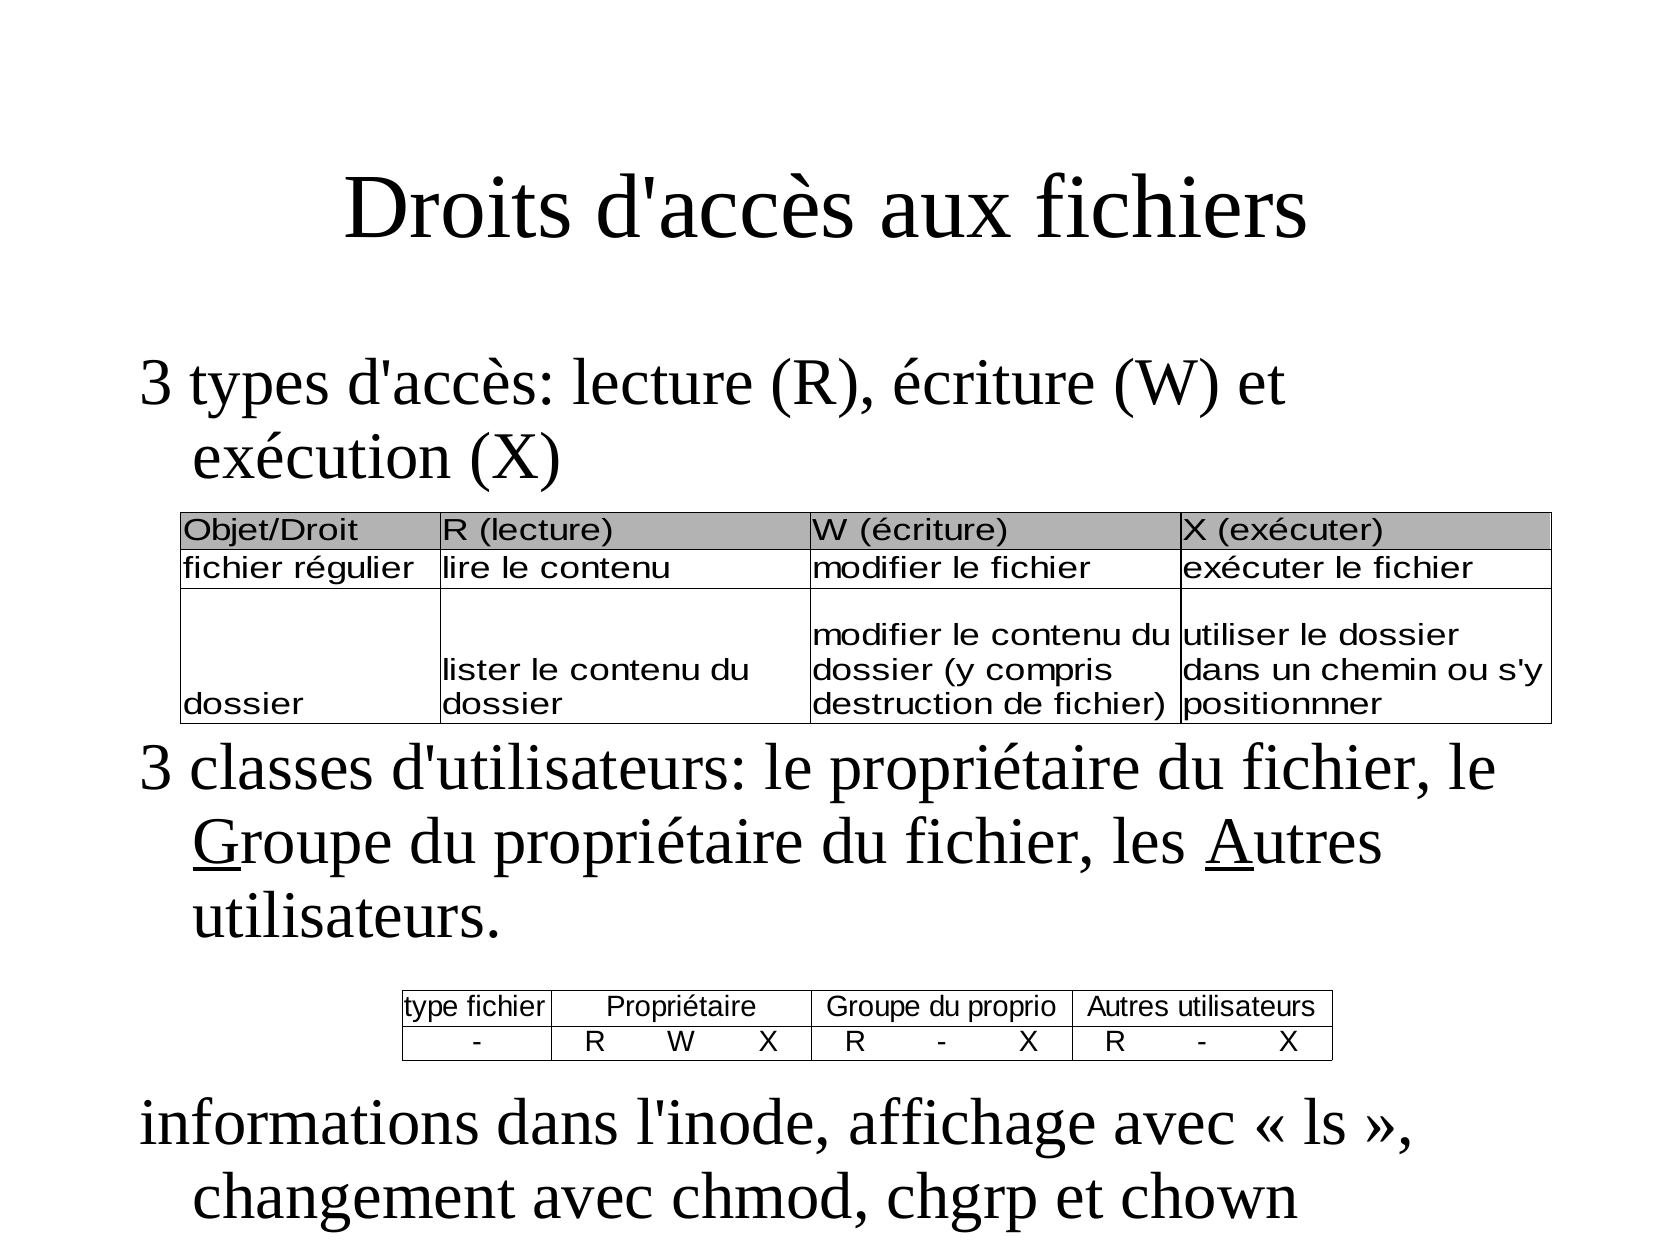

# Droits d'accès aux fichiers
3 types d'accès: lecture (R), écriture (W) et exécution (X)
3 classes d'utilisateurs: le propriétaire du fichier, le Groupe du propriétaire du fichier, les Autres utilisateurs.
informations dans l'inode, affichage avec « ls », changement avec chmod, chgrp et chown